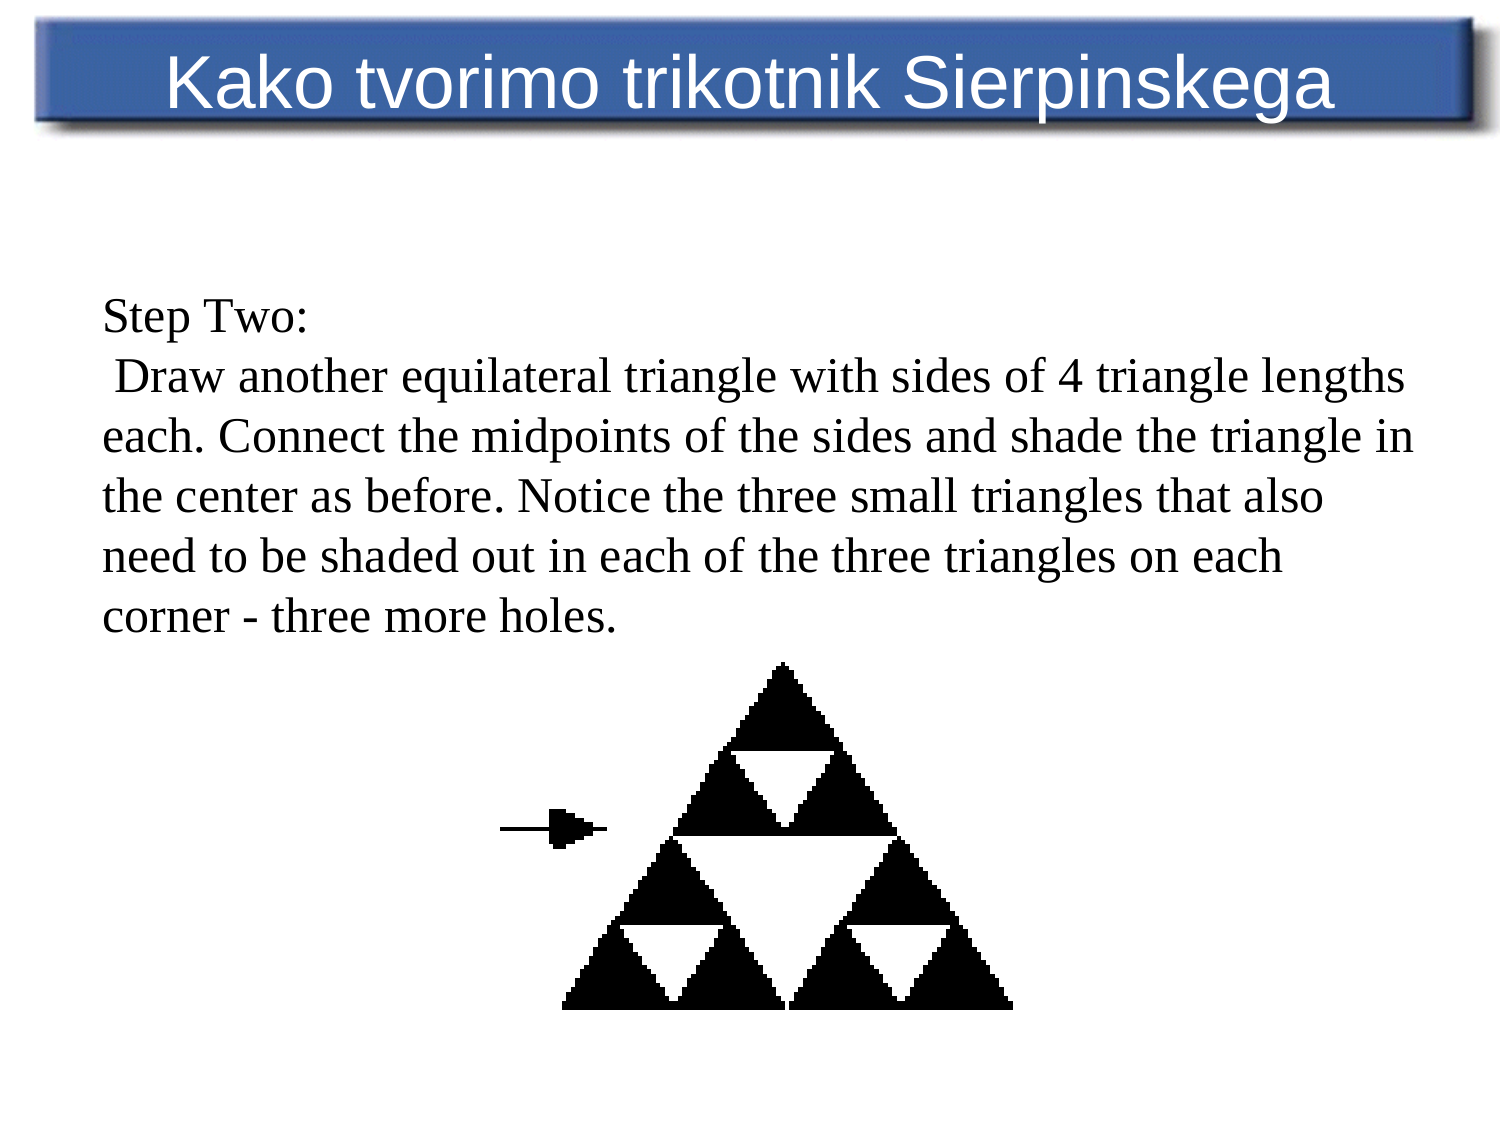

# Kako tvorimo trikotnik Sierpinskega
Step Two:
 Draw another equilateral triangle with sides of 4 triangle lengths each. Connect the midpoints of the sides and shade the triangle in the center as before. Notice the three small triangles that also need to be shaded out in each of the three triangles on each corner - three more holes.